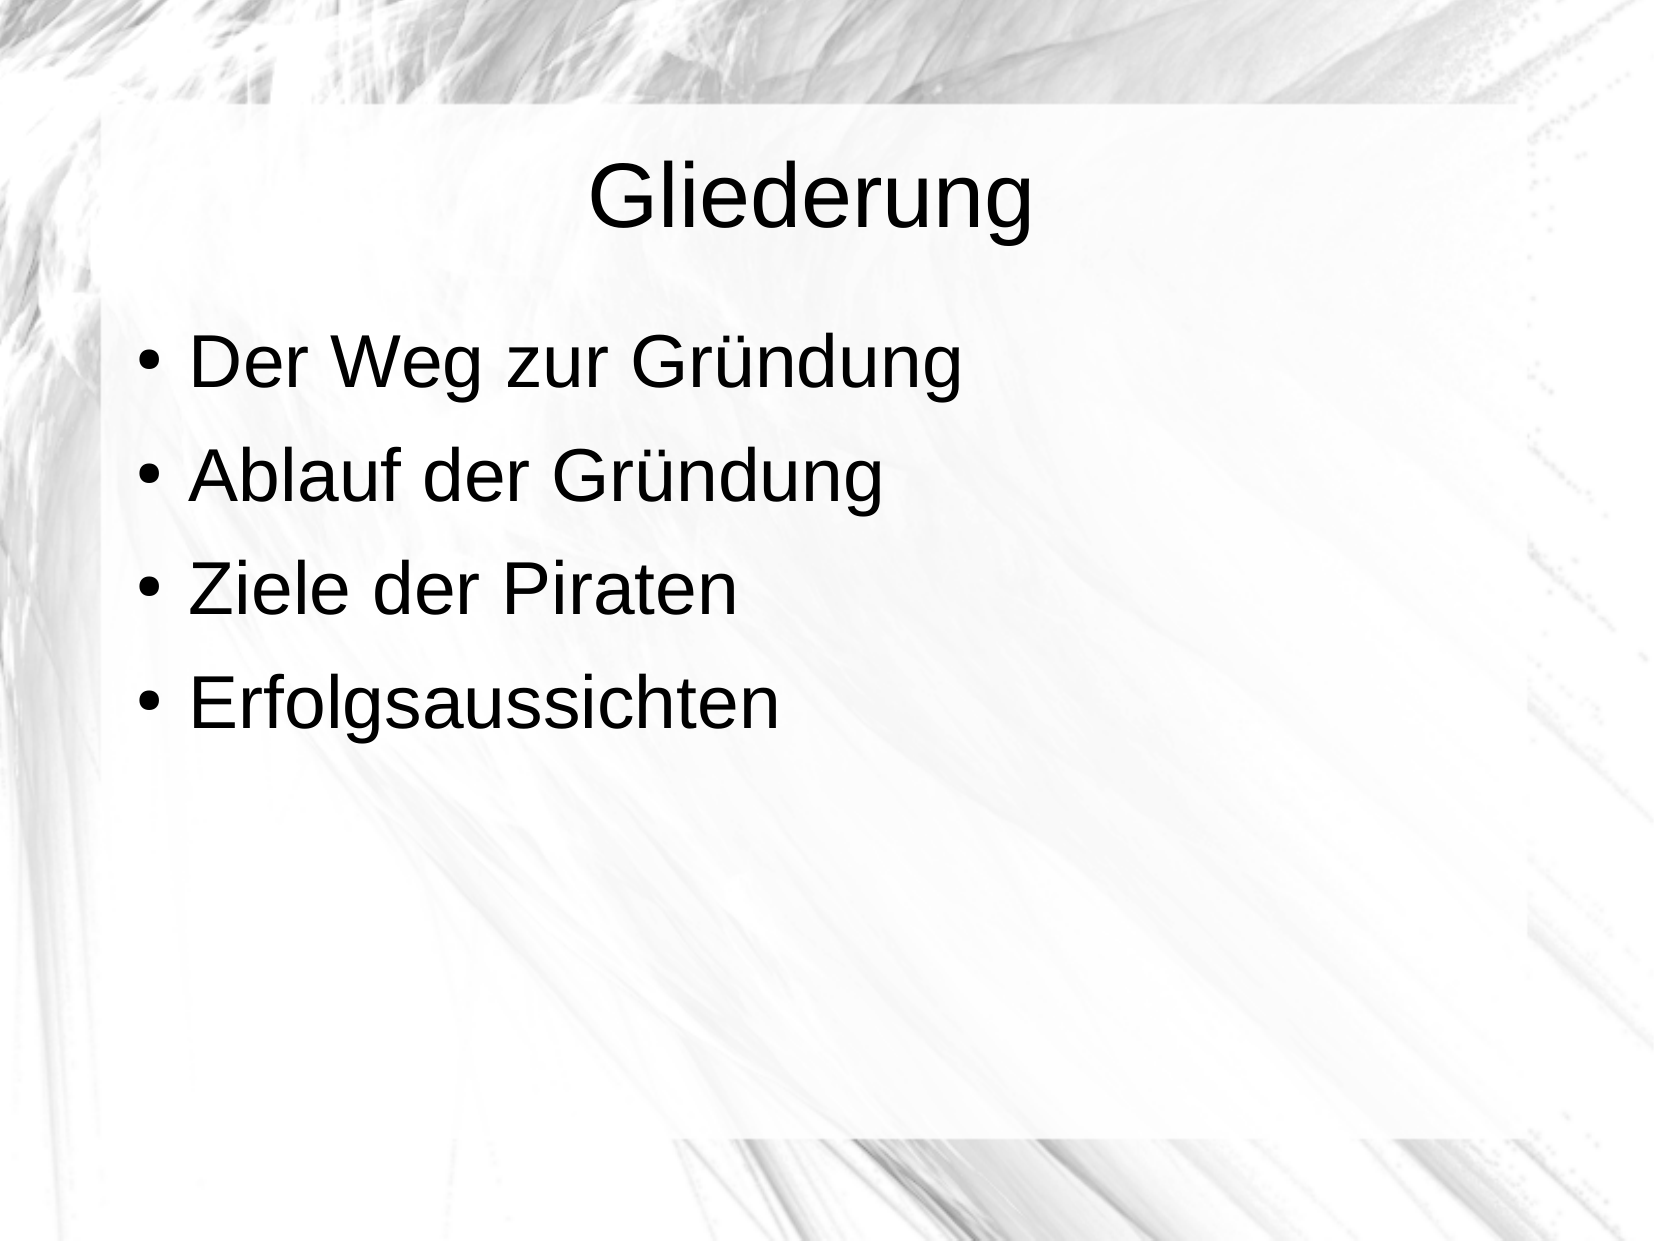

# Gliederung
Der Weg zur Gründung
Ablauf der Gründung
Ziele der Piraten
Erfolgsaussichten